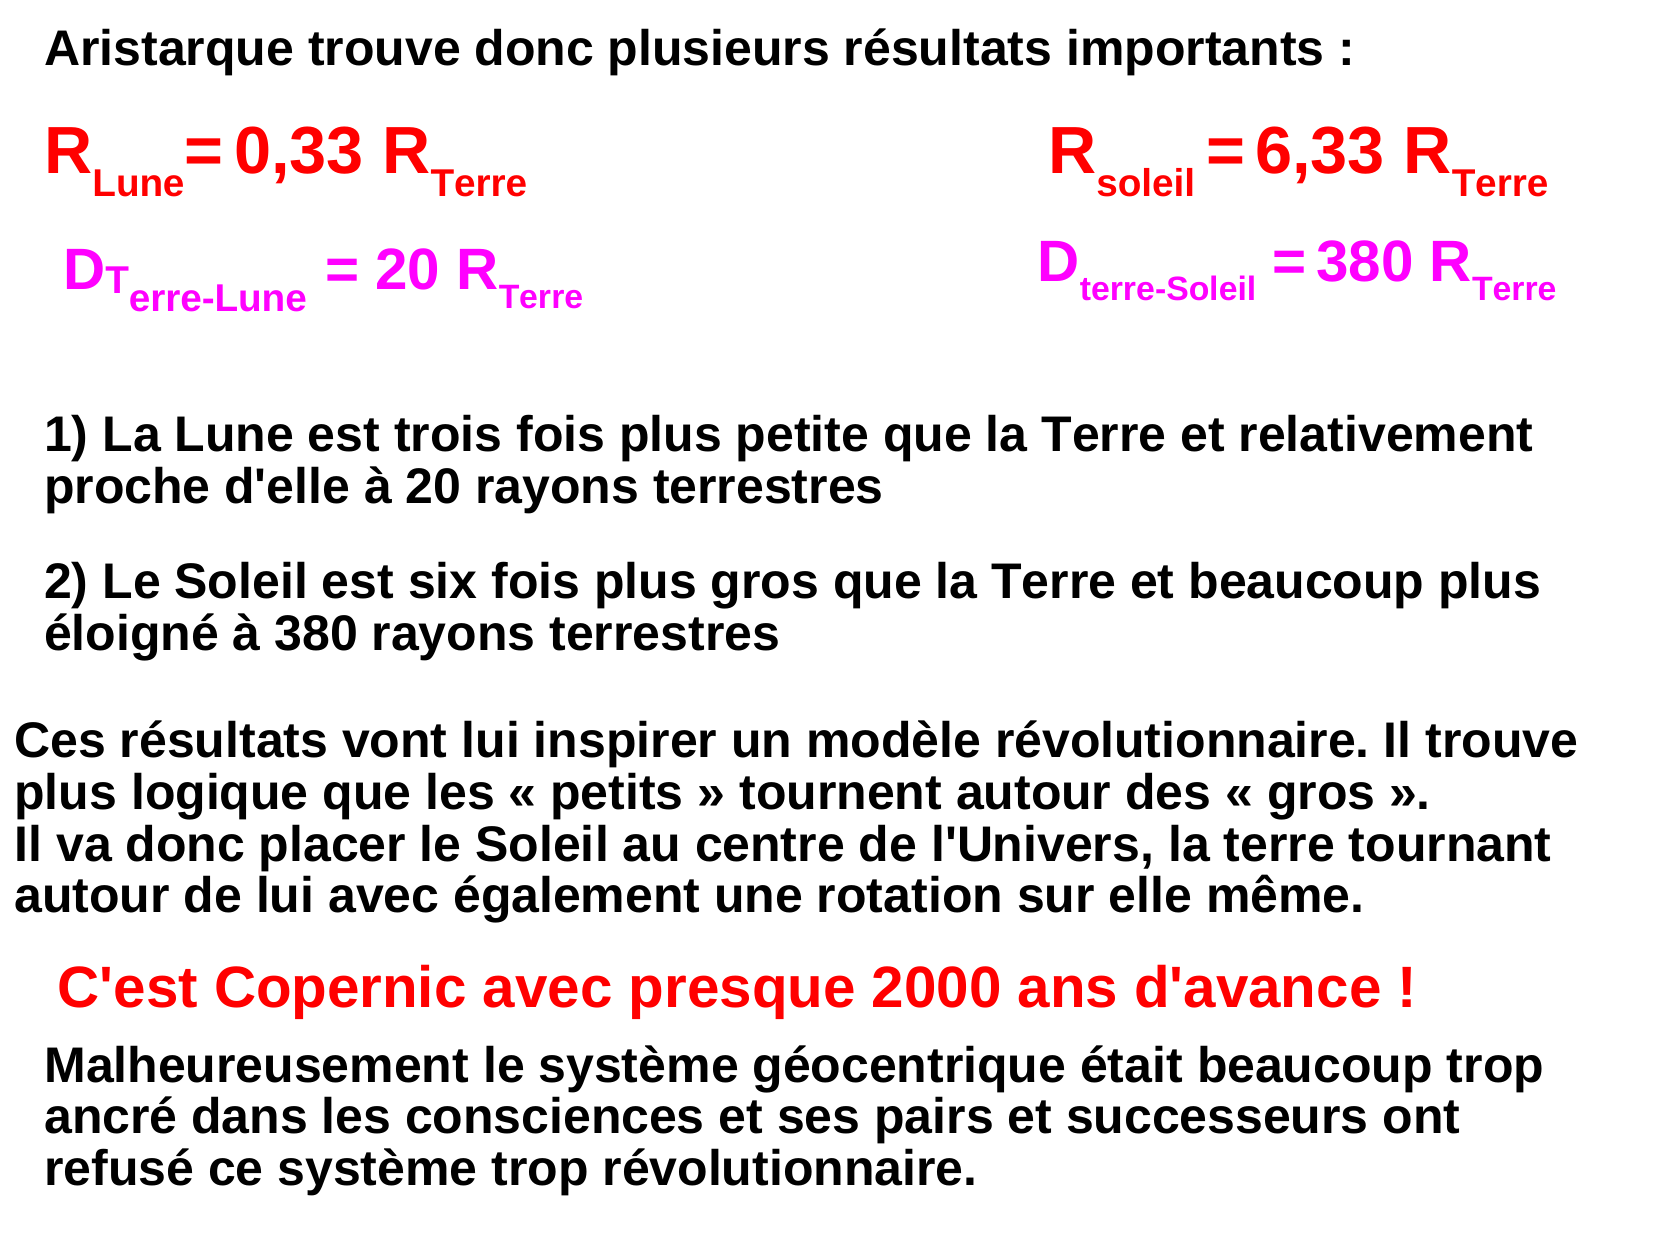

Aristarque trouve donc plusieurs résultats importants :
RLune= 0,33 RTerre
Rsoleil = 6,33 RTerre
 DTerre-Lune = 20 RTerre
 Dterre-Soleil = 380 RTerre
1) La Lune est trois fois plus petite que la Terre et relativement proche d'elle à 20 rayons terrestres
2) Le Soleil est six fois plus gros que la Terre et beaucoup plus éloigné à 380 rayons terrestres
Ces résultats vont lui inspirer un modèle révolutionnaire. Il trouve plus logique que les « petits » tournent autour des « gros ».
Il va donc placer le Soleil au centre de l'Univers, la terre tournant
autour de lui avec également une rotation sur elle même.
C'est Copernic avec presque 2000 ans d'avance !
Malheureusement le système géocentrique était beaucoup trop ancré dans les consciences et ses pairs et successeurs ont refusé ce système trop révolutionnaire.